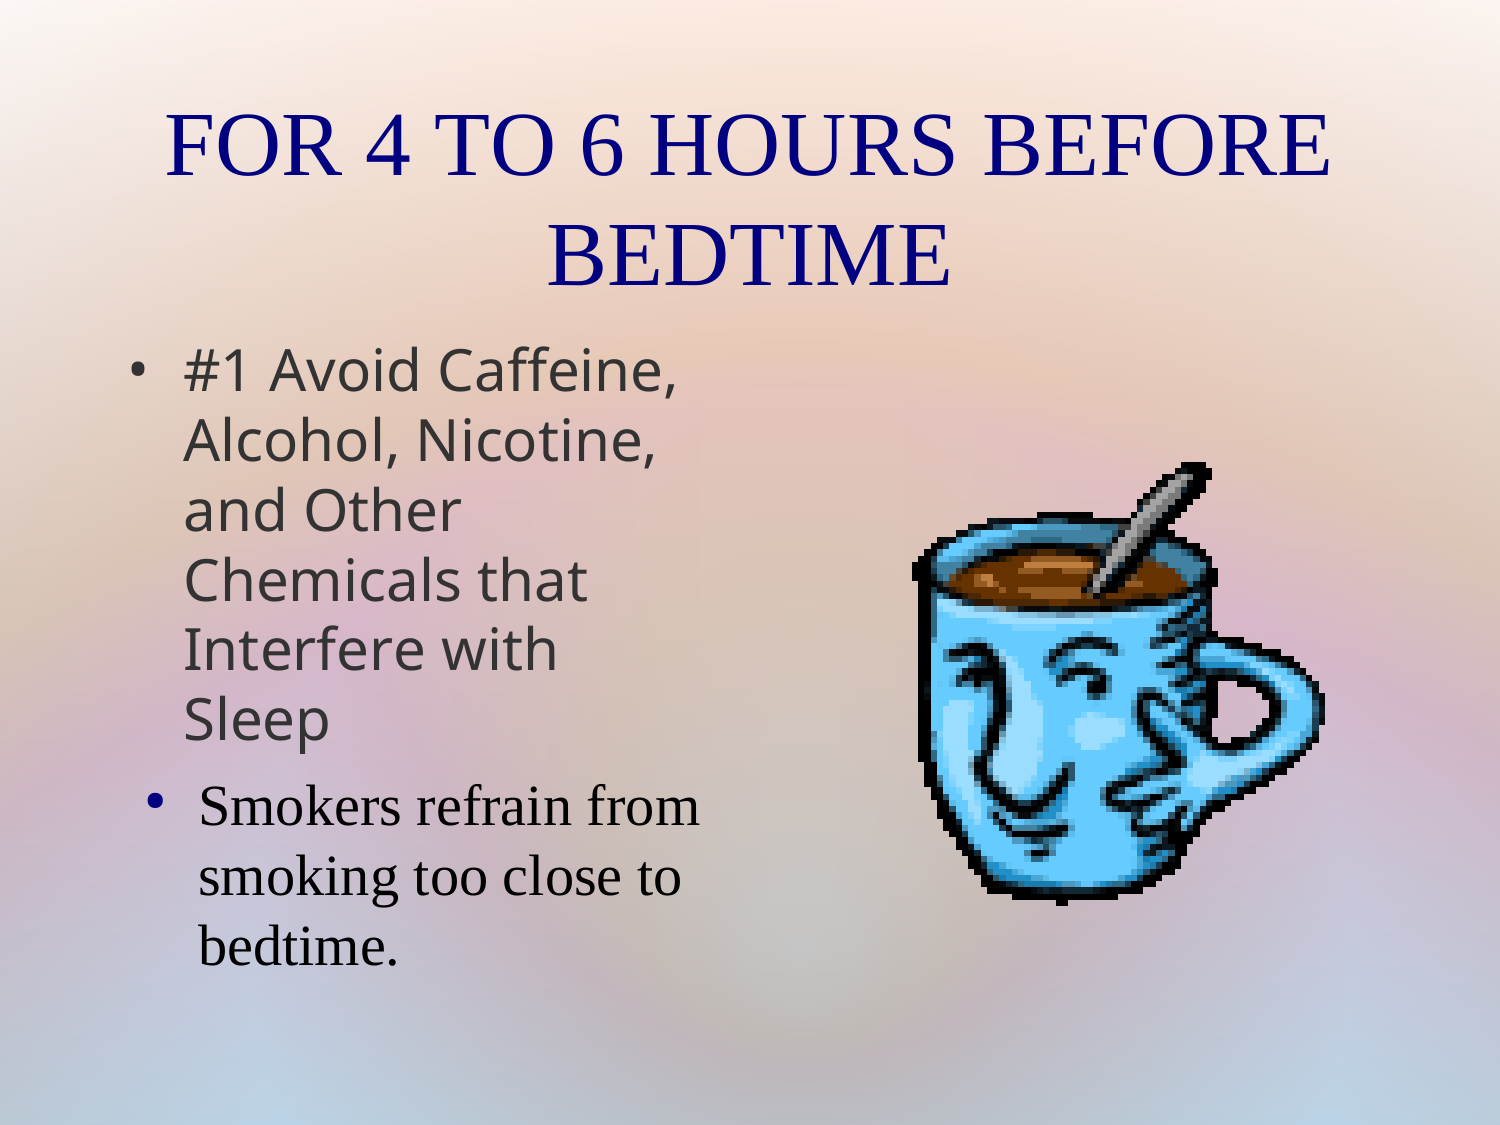

# FOR 4 TO 6 HOURS BEFORE BEDTIME
#1 Avoid Caffeine, Alcohol, Nicotine, and Other Chemicals that Interfere with Sleep
Smokers refrain from smoking too close to bedtime.